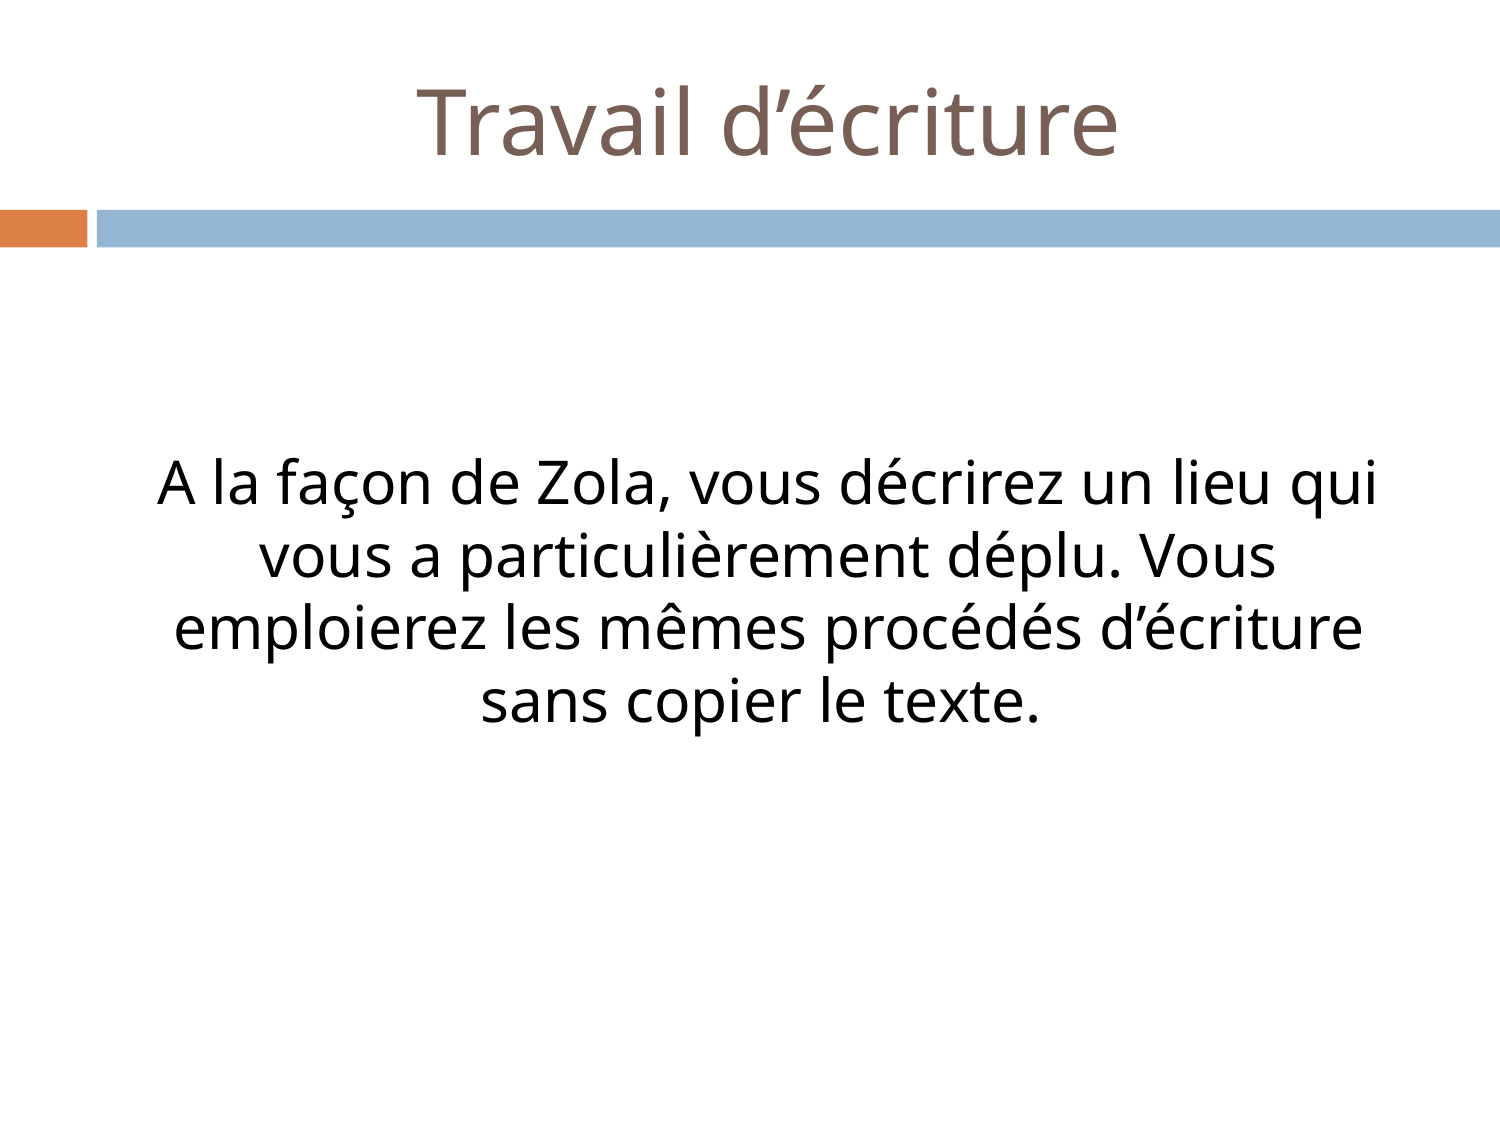

# Travail d’écriture
A la façon de Zola, vous décrirez un lieu qui vous a particulièrement déplu. Vous emploierez les mêmes procédés d’écriture sans copier le texte.